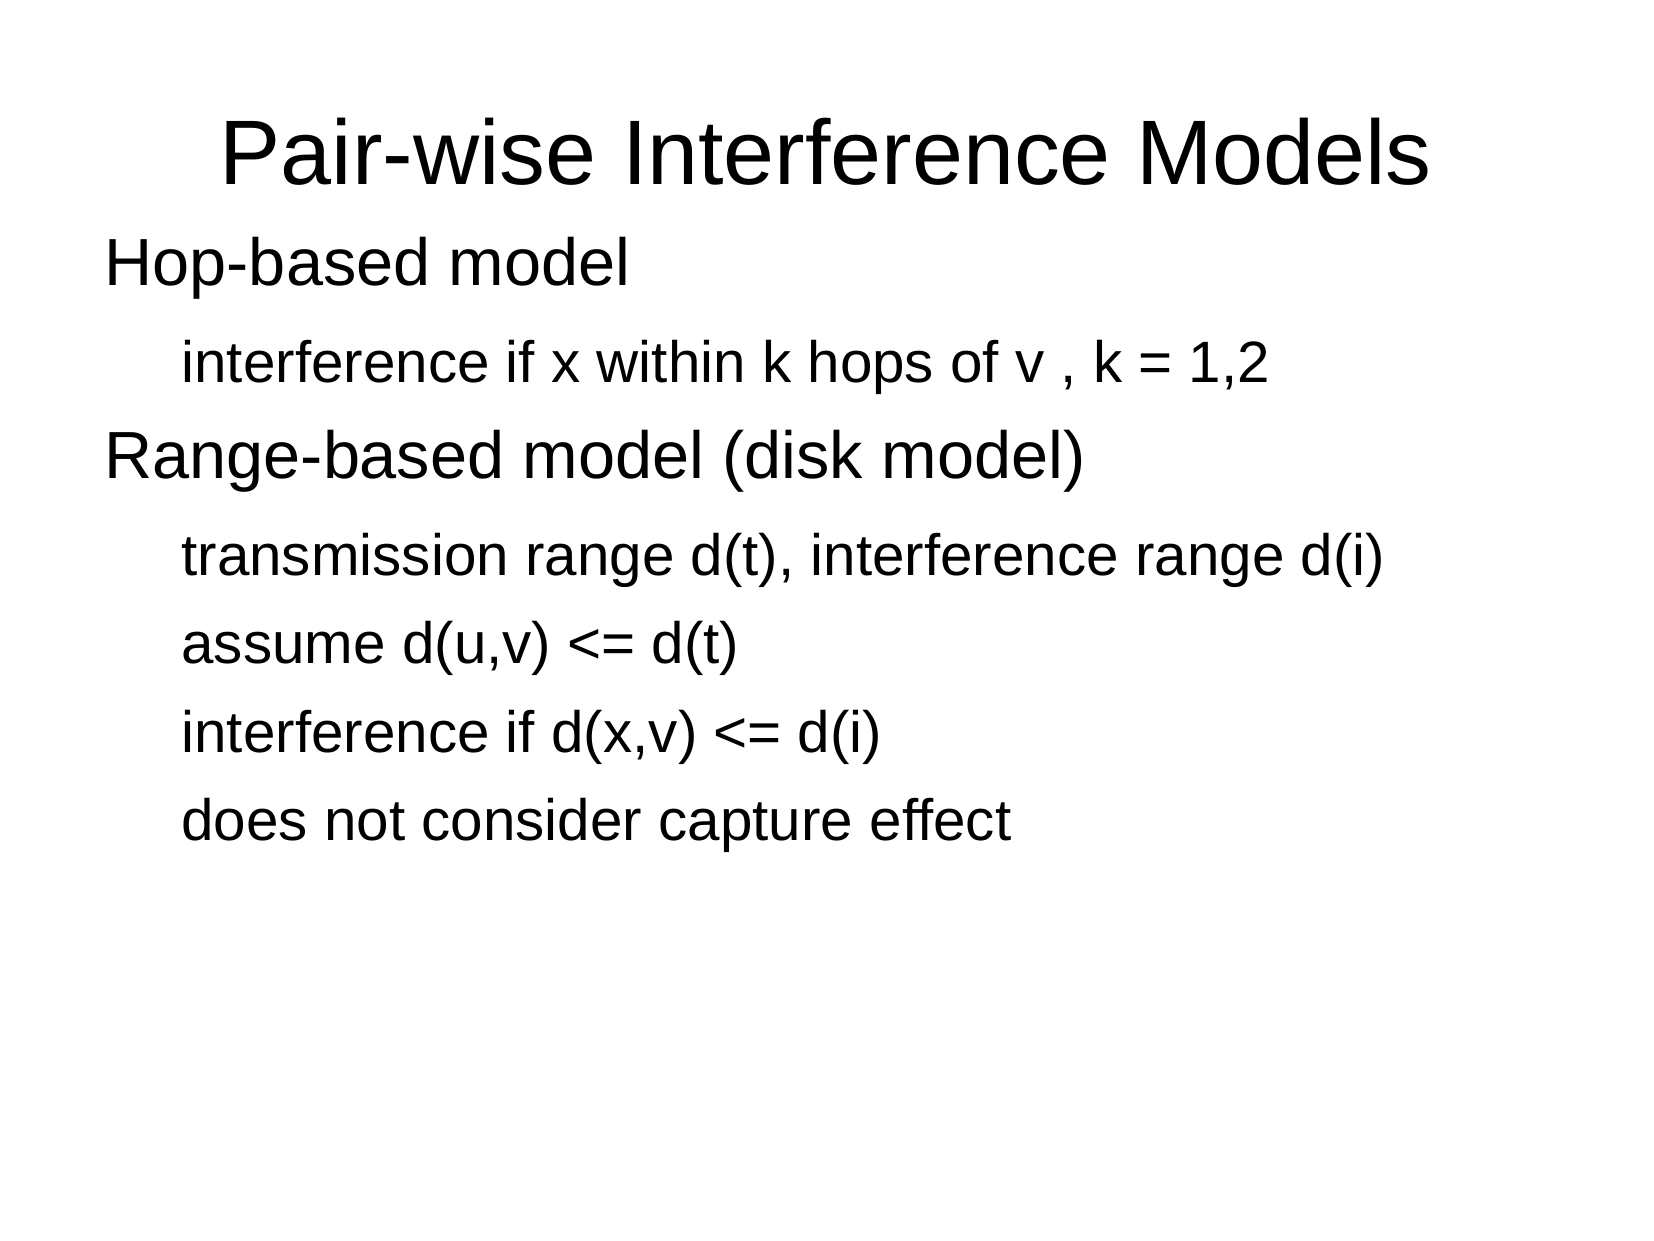

# Pair-wise Interference Models
Hop-based model
interference if x within k hops of v , k = 1,2
Range-based model (disk model)
transmission range d(t), interference range d(i)
assume d(u,v) <= d(t)
interference if d(x,v) <= d(i)
does not consider capture effect